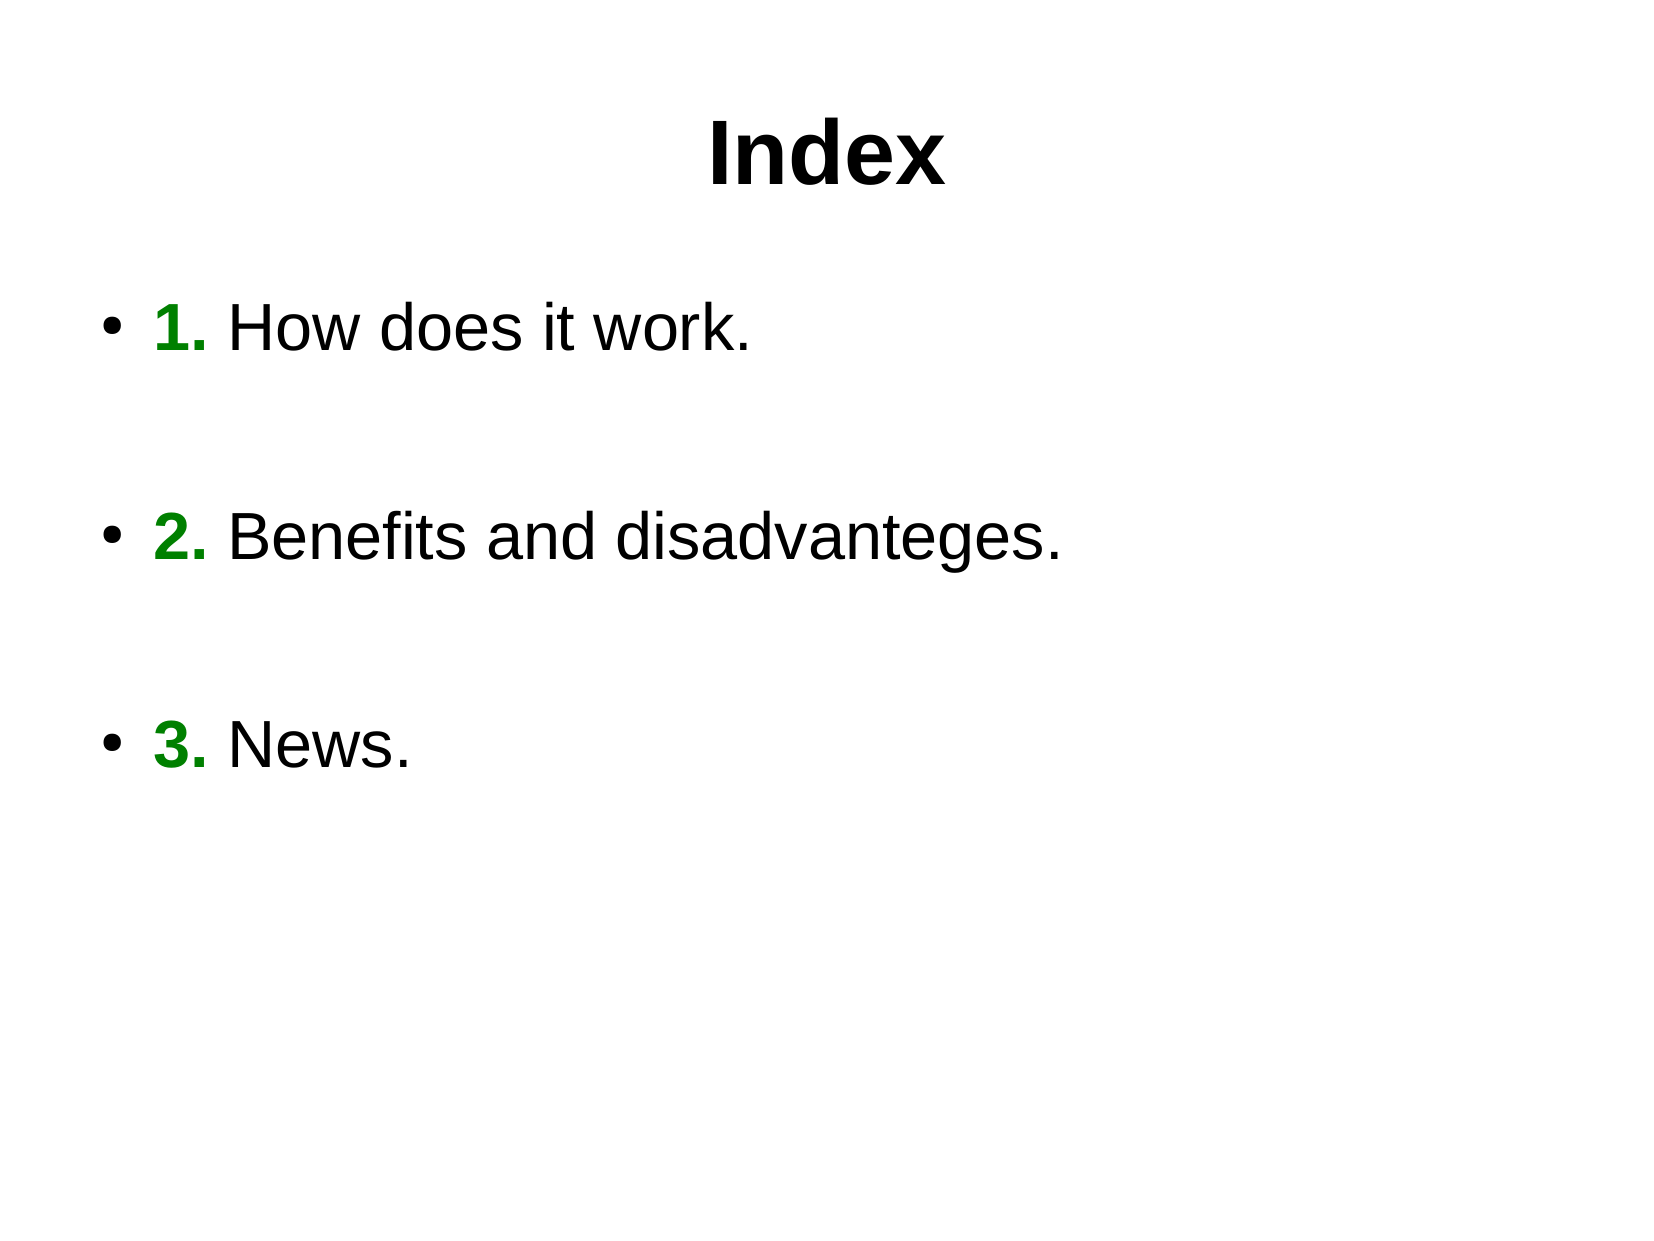

# Index
1. How does it work.
2. Benefits and disadvanteges.
3. News.